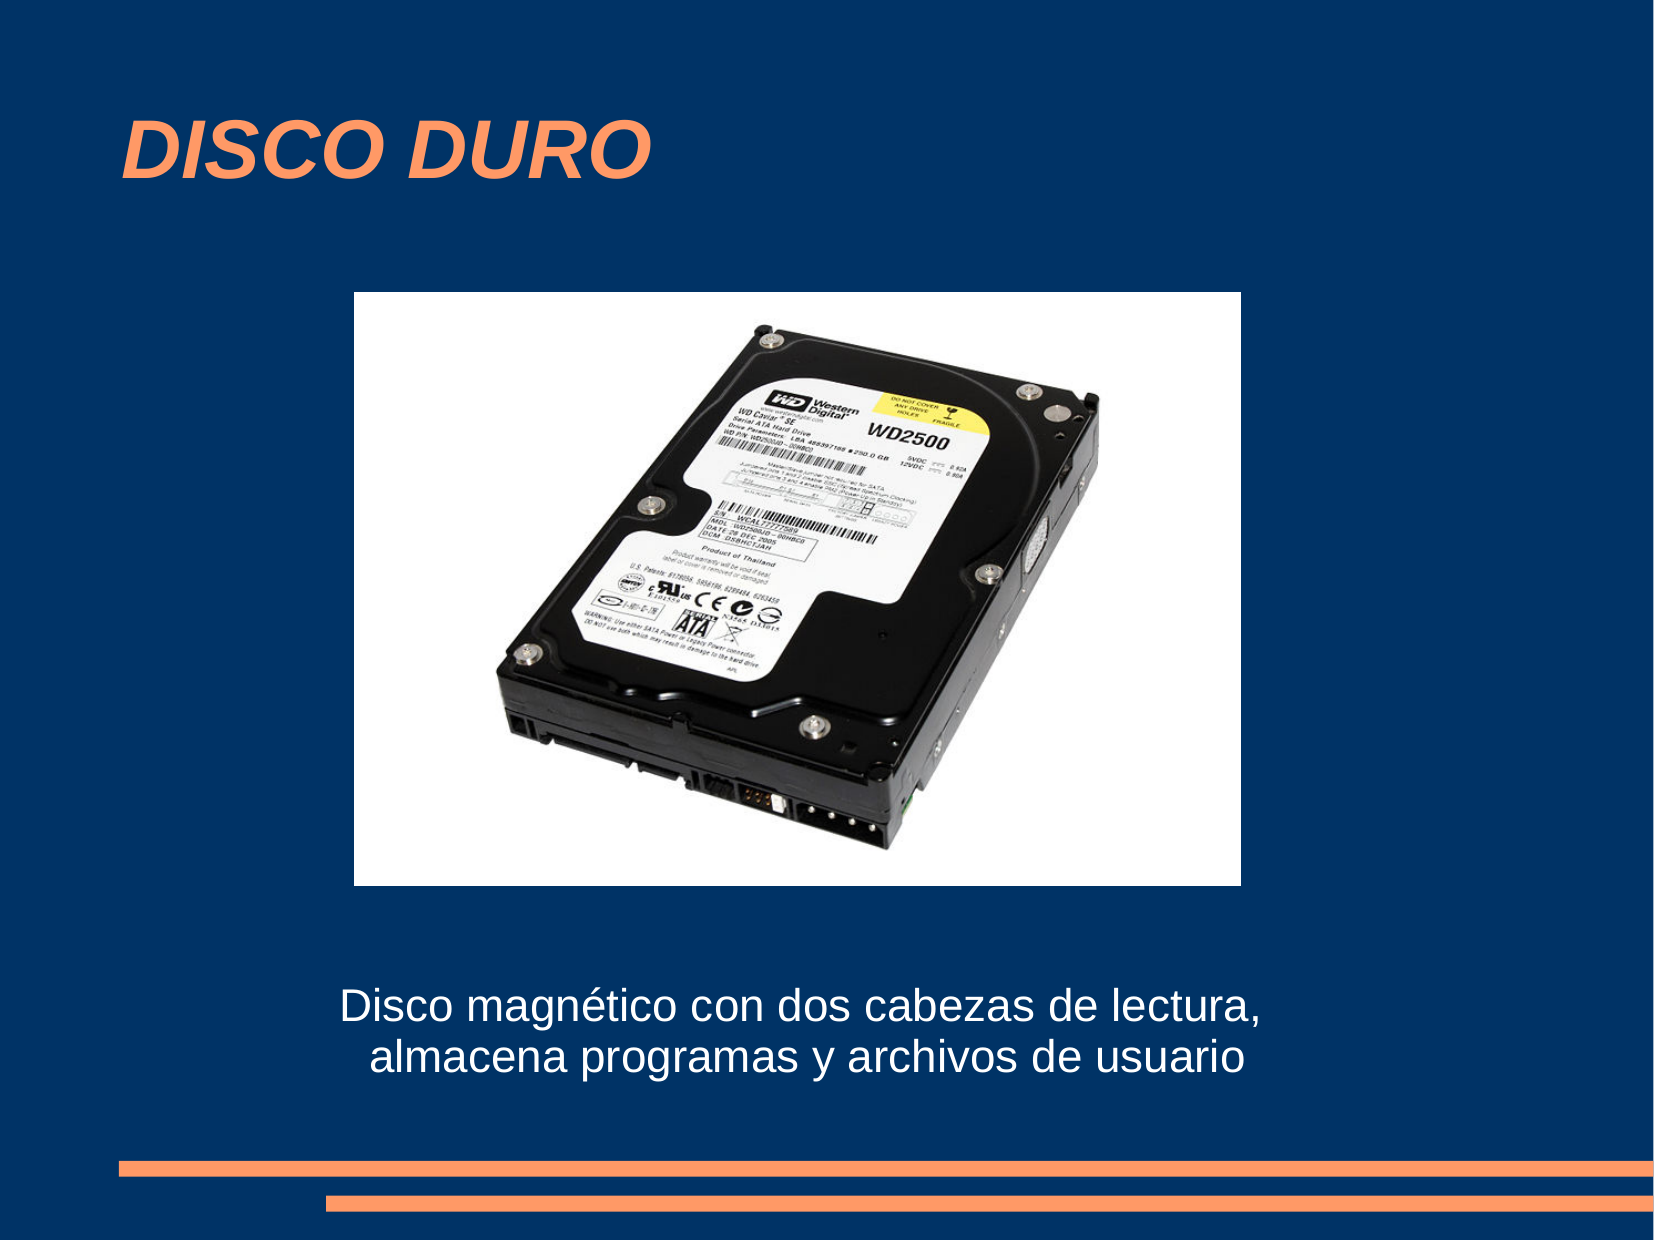

# DISCO DURO
Disco magnético con dos cabezas de lectura,
almacena programas y archivos de usuario